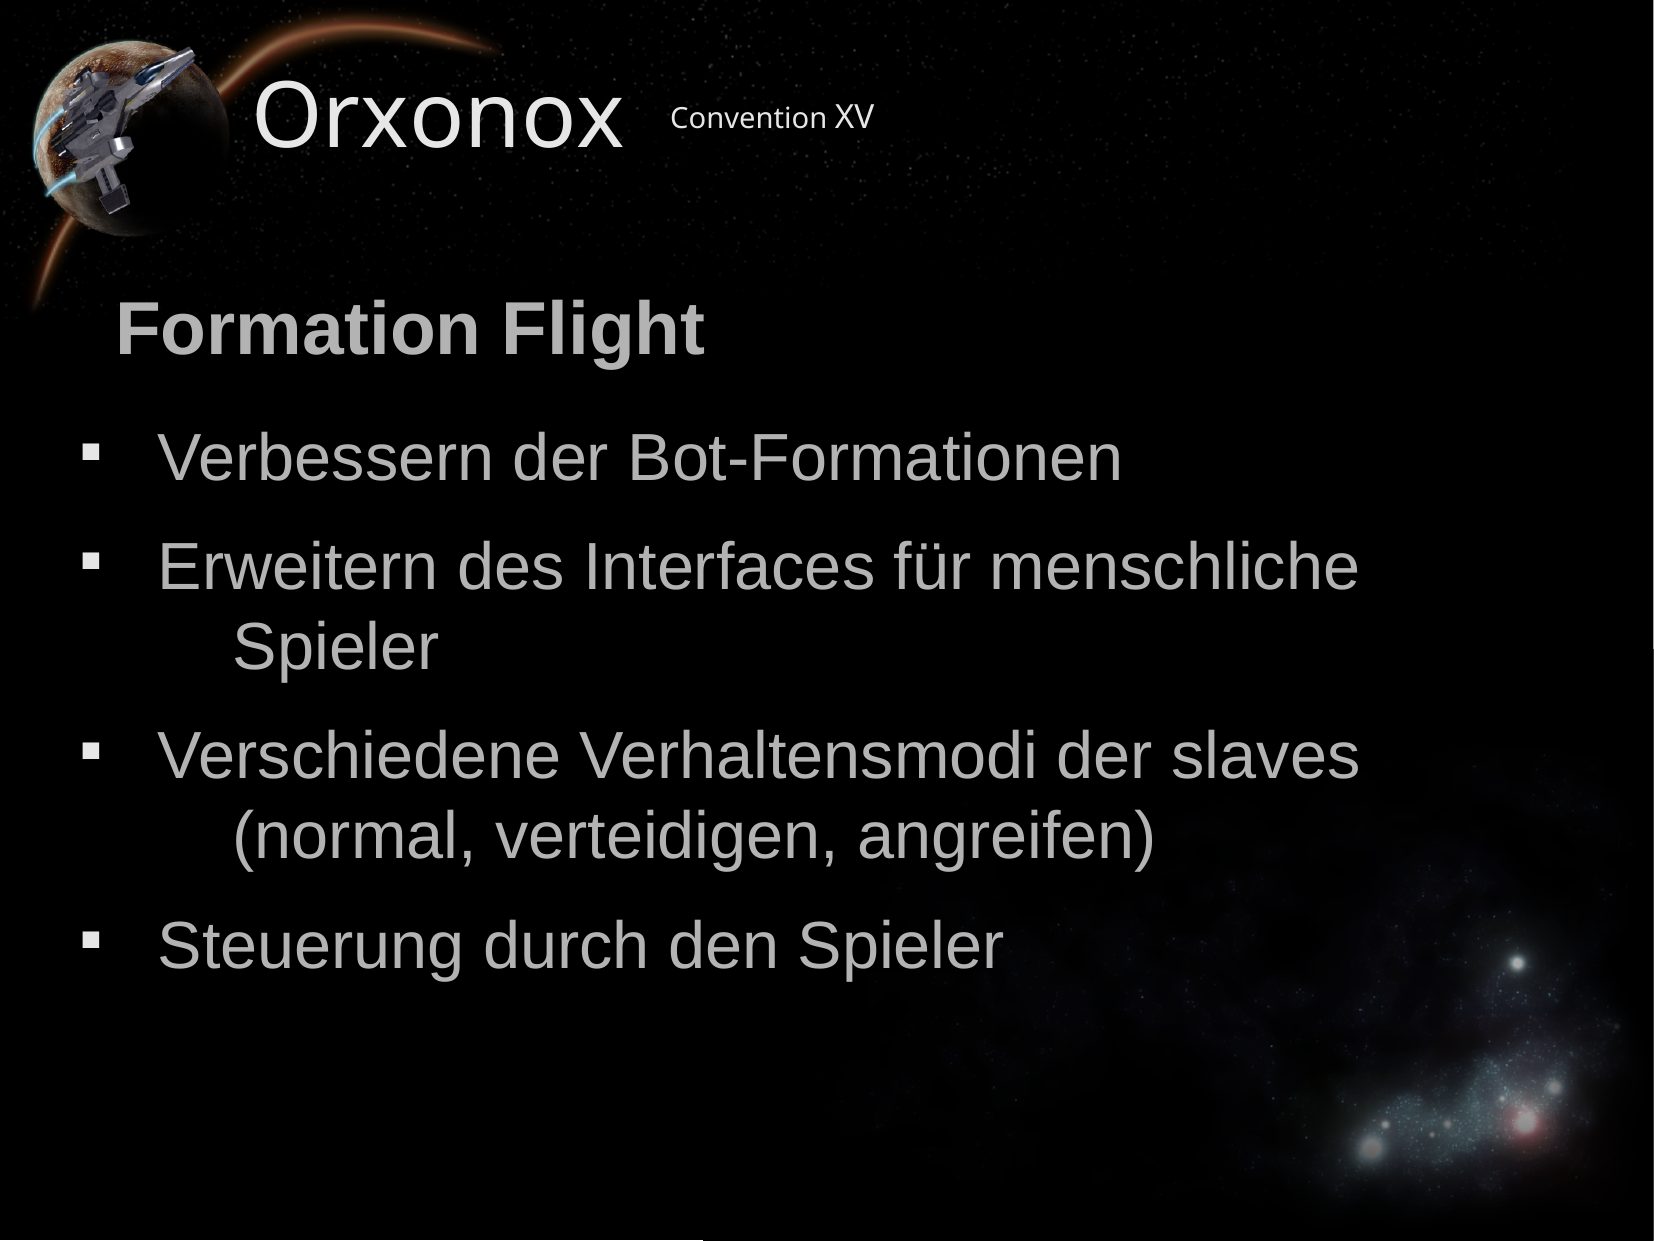

# Formation Flight
Verbessern der Bot-Formationen
Erweitern des Interfaces für menschliche Spieler
Verschiedene Verhaltensmodi der slaves (normal, verteidigen, angreifen)
Steuerung durch den Spieler